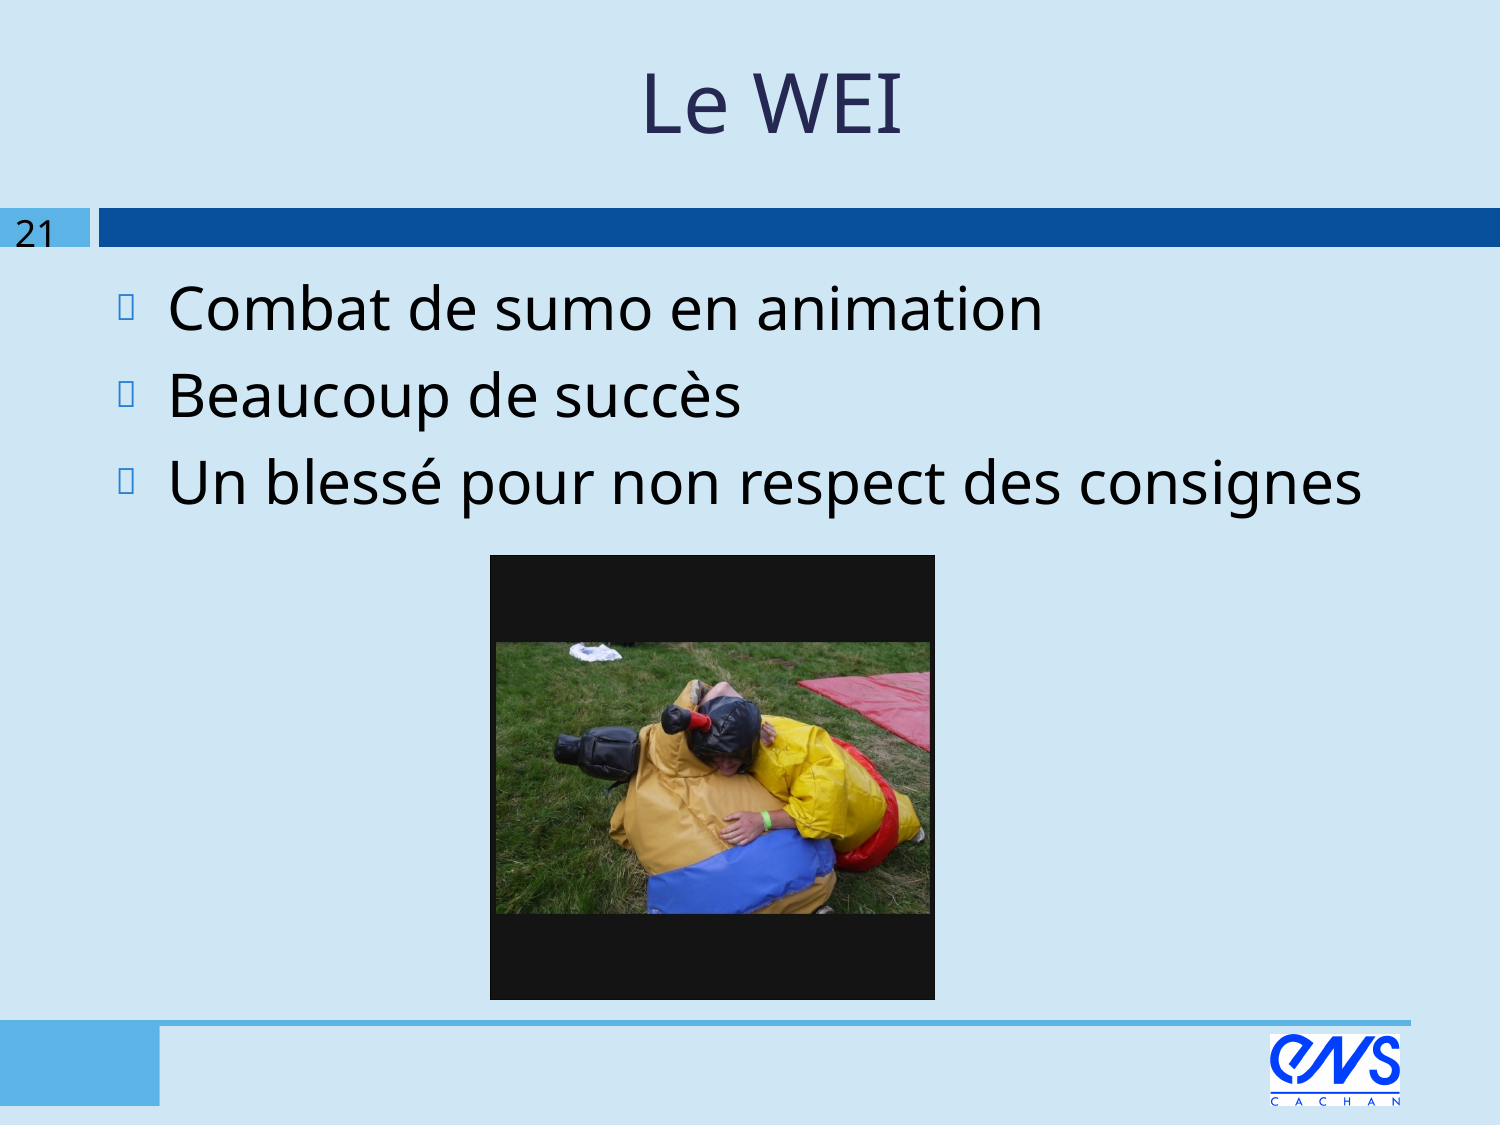

Le WEI
# Combat de sumo en animation
Beaucoup de succès
Un blessé pour non respect des consignes